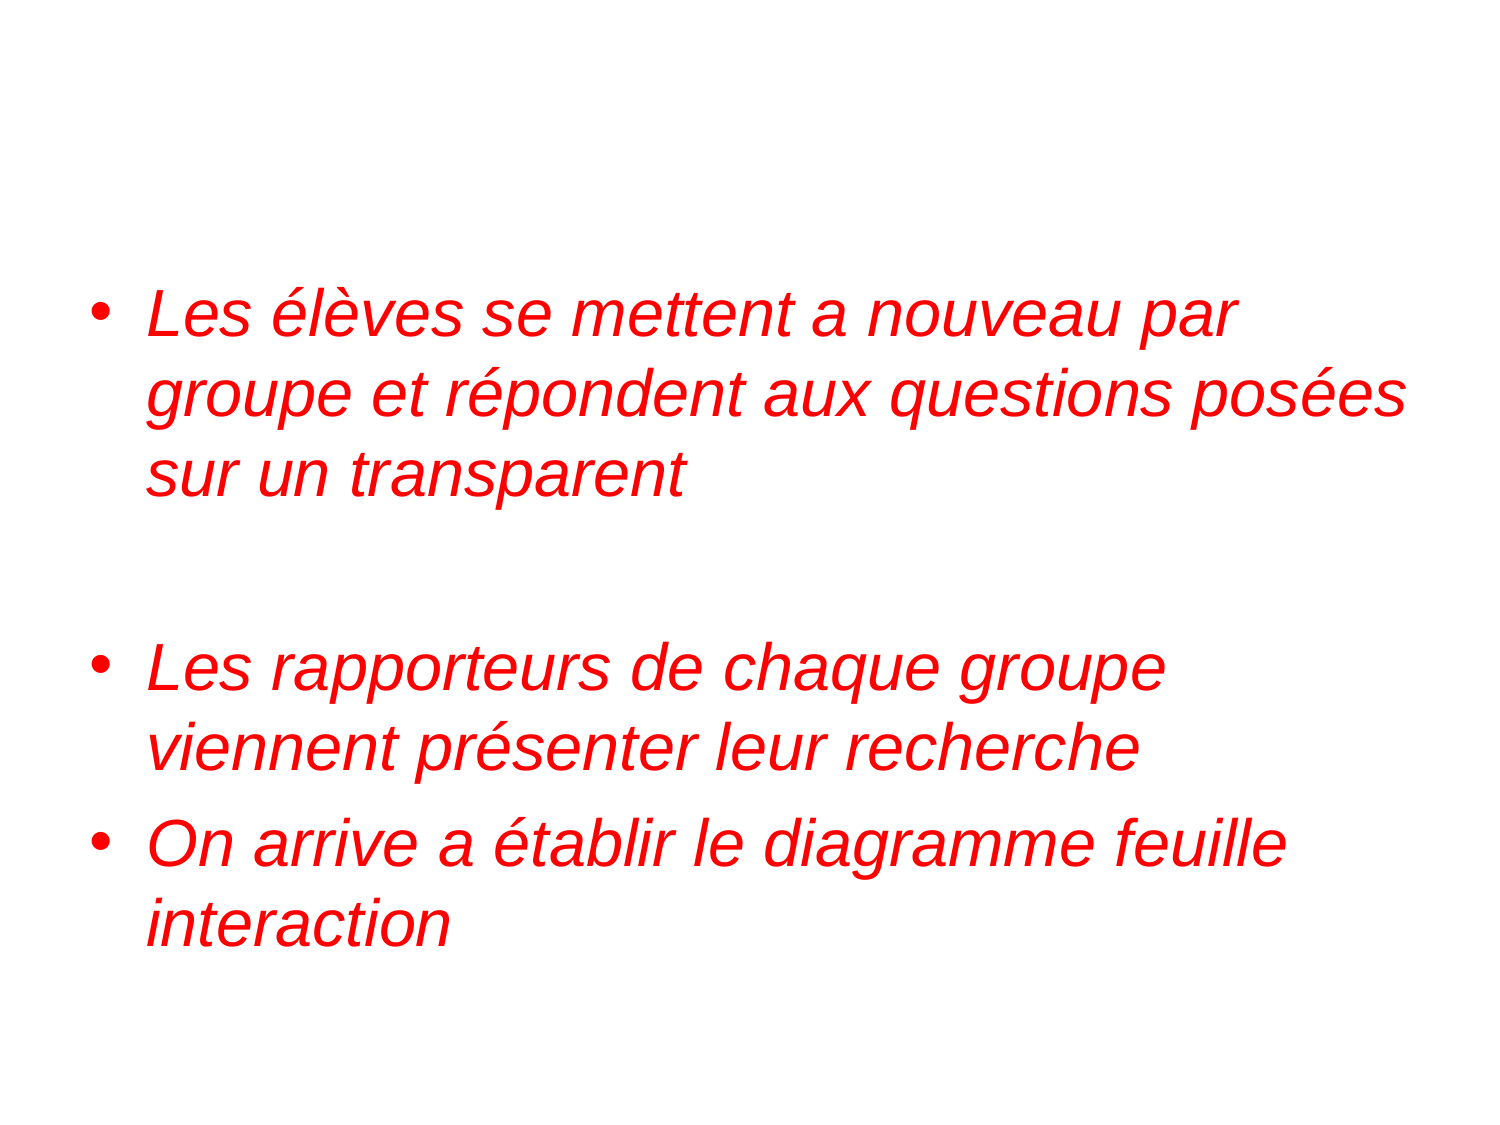

#
Les élèves se mettent a nouveau par groupe et répondent aux questions posées sur un transparent
Les rapporteurs de chaque groupe viennent présenter leur recherche
On arrive a établir le diagramme feuille interaction